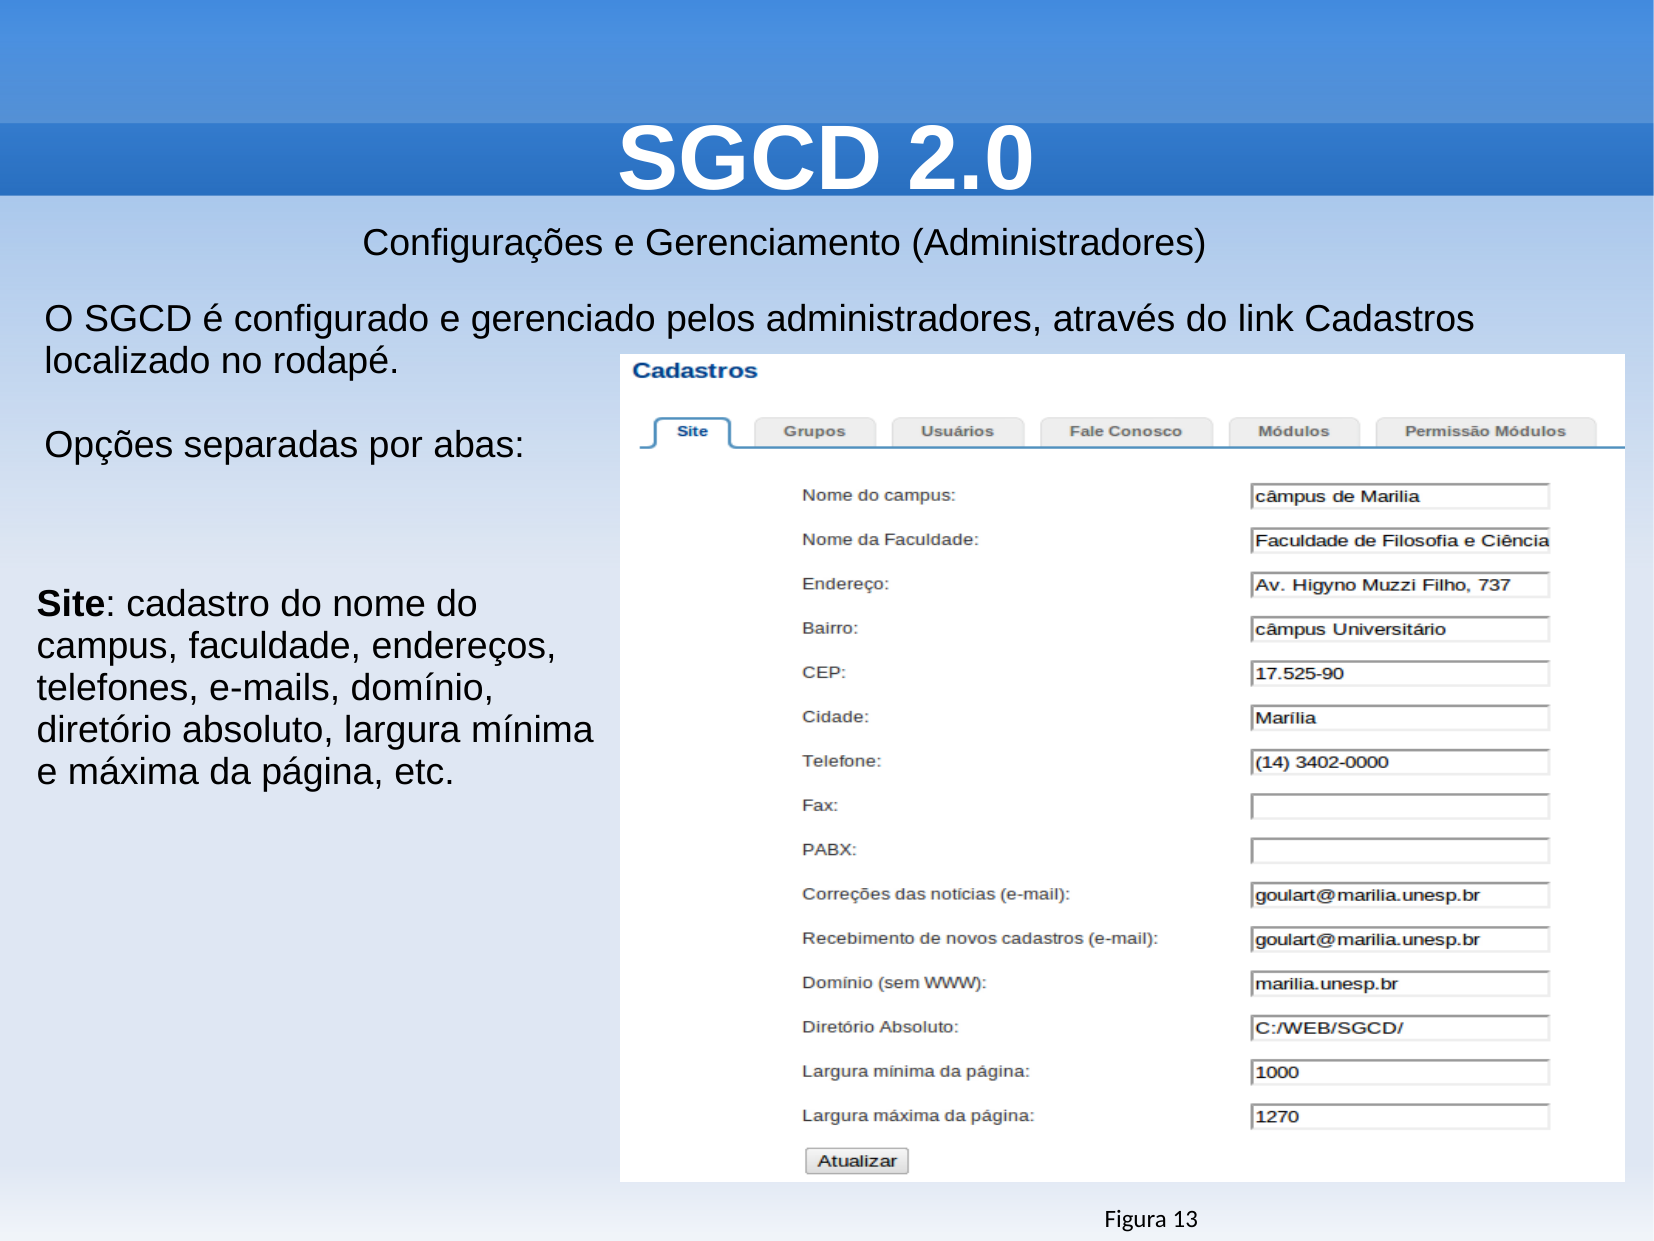

# SGCD 2.0
Configurações e Gerenciamento (Administradores)
O SGCD é configurado e gerenciado pelos administradores, através do link Cadastros localizado no rodapé.
Opções separadas por abas:
Site: cadastro do nome do campus, faculdade, endereços, telefones, e-mails, domínio, diretório absoluto, largura mínima e máxima da página, etc.
Figura 13